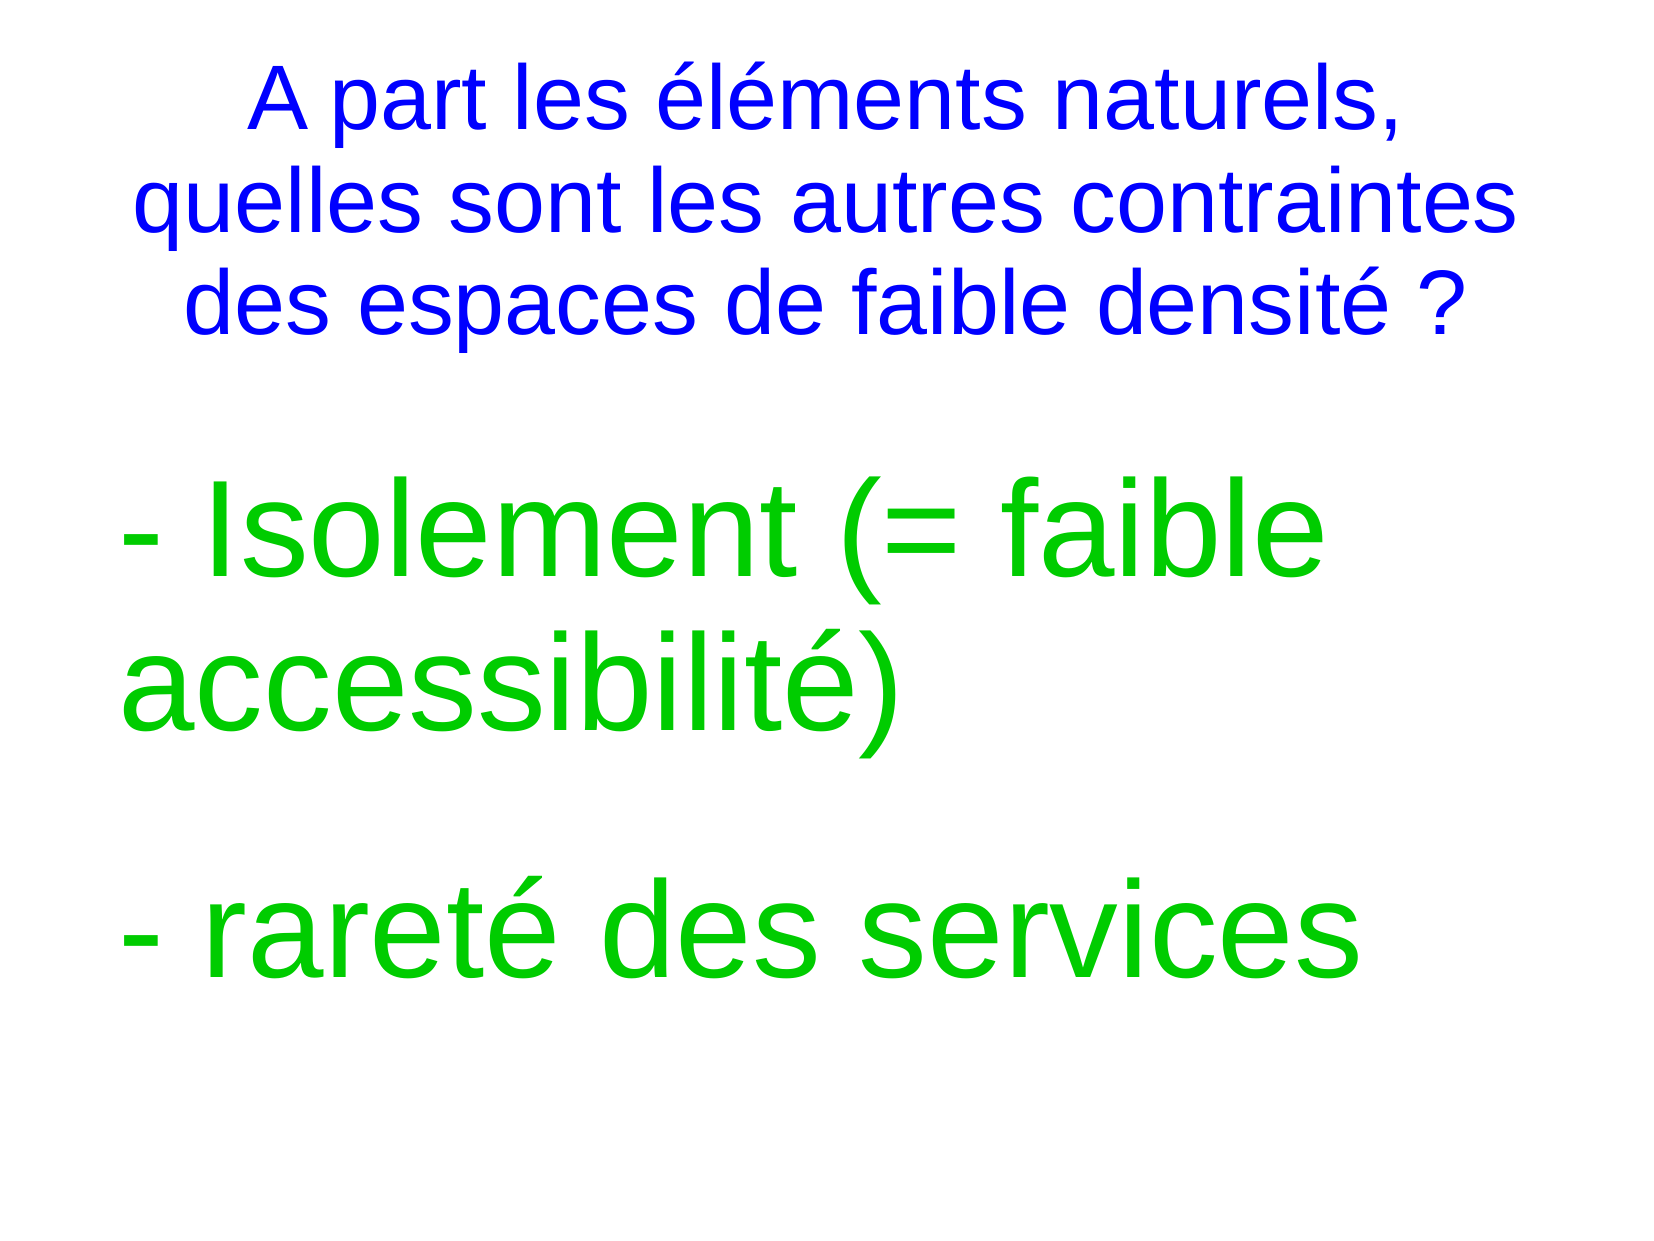

A part les éléments naturels, quelles sont les autres contraintes des espaces de faible densité ?
# - Isolement (= faible accessibilité)
- rareté des services